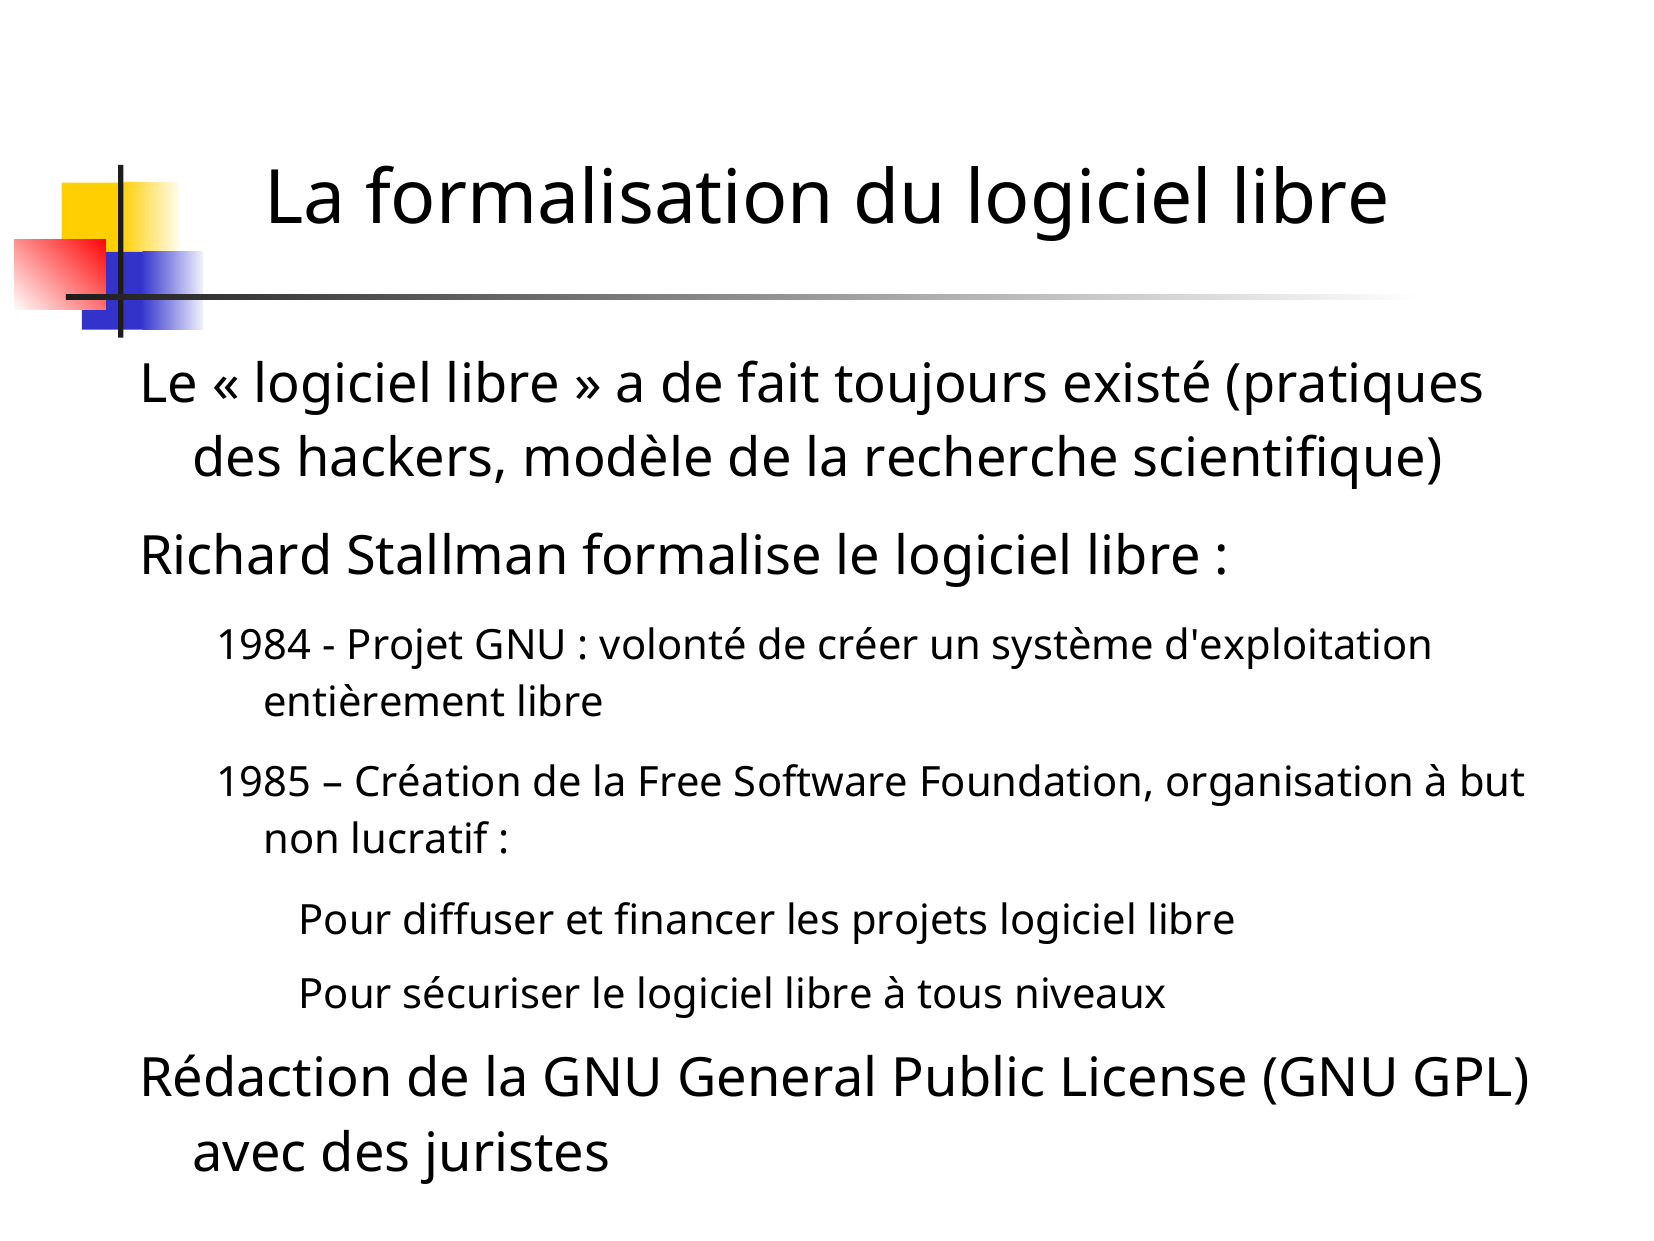

# La formalisation du logiciel libre
Le « logiciel libre » a de fait toujours existé (pratiques des hackers, modèle de la recherche scientifique)
Richard Stallman formalise le logiciel libre :
1984 - Projet GNU : volonté de créer un système d'exploitation entièrement libre
1985 – Création de la Free Software Foundation, organisation à but non lucratif :
Pour diffuser et financer les projets logiciel libre
Pour sécuriser le logiciel libre à tous niveaux
Rédaction de la GNU General Public License (GNU GPL) avec des juristes